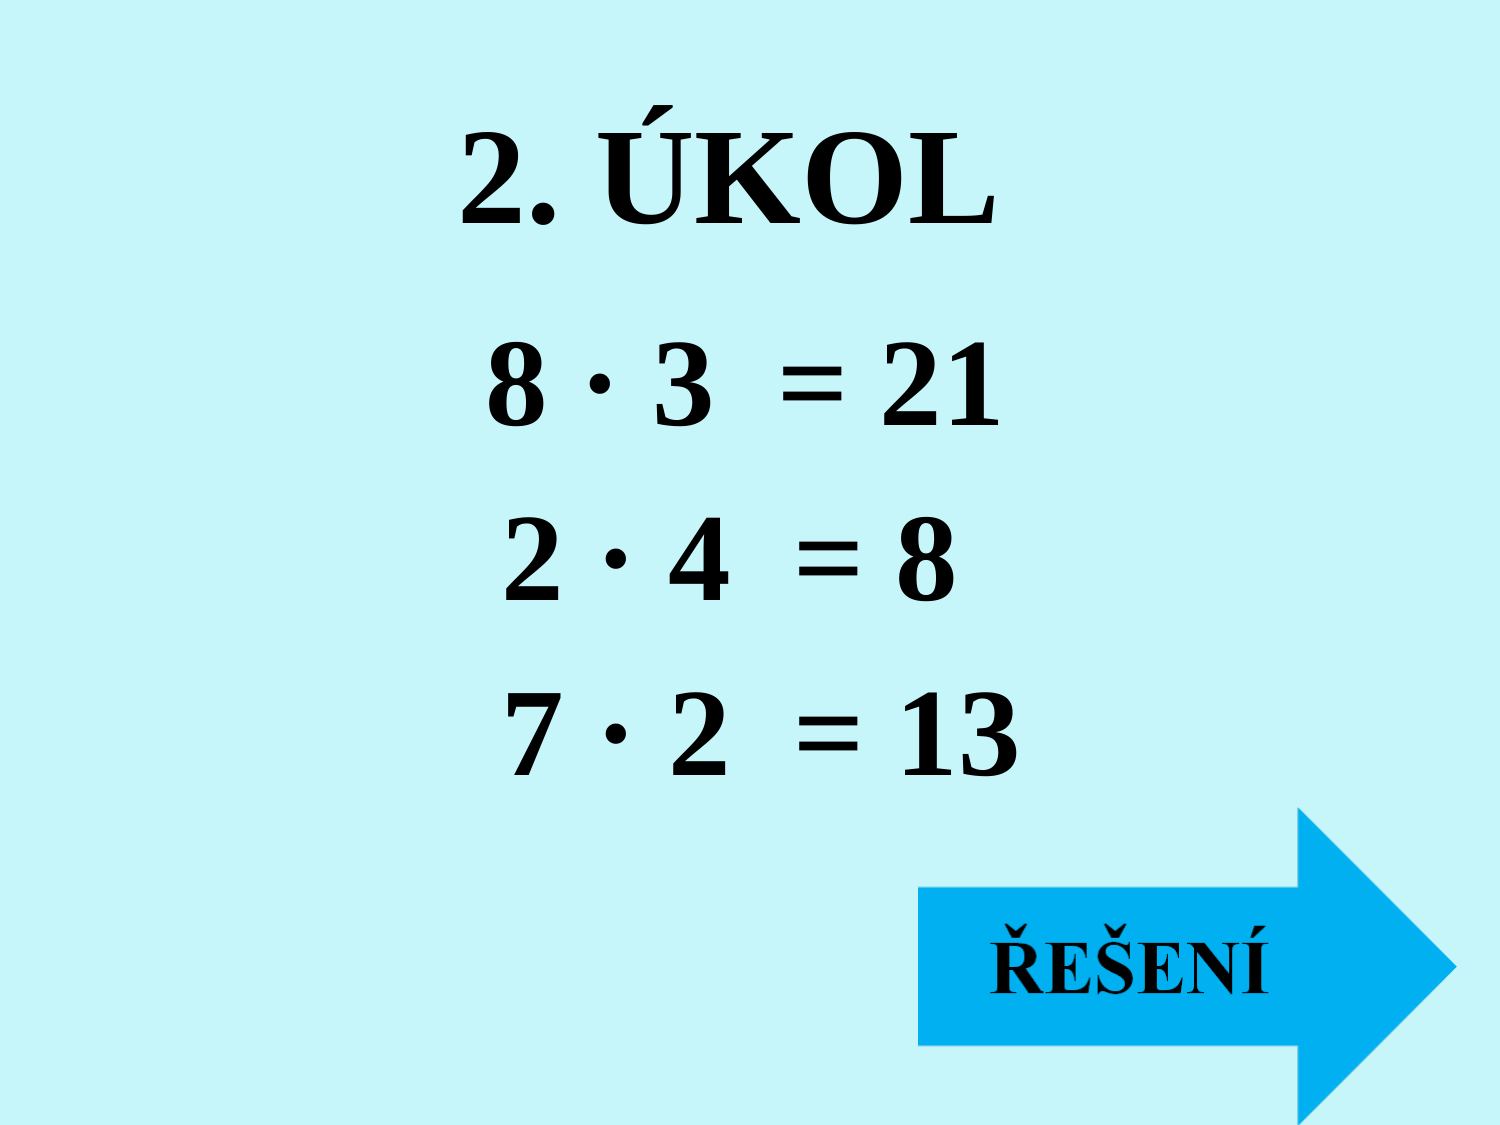

2. ÚKOL
 8 · 3 = 21
2 · 4 = 8
 7 · 2 = 13